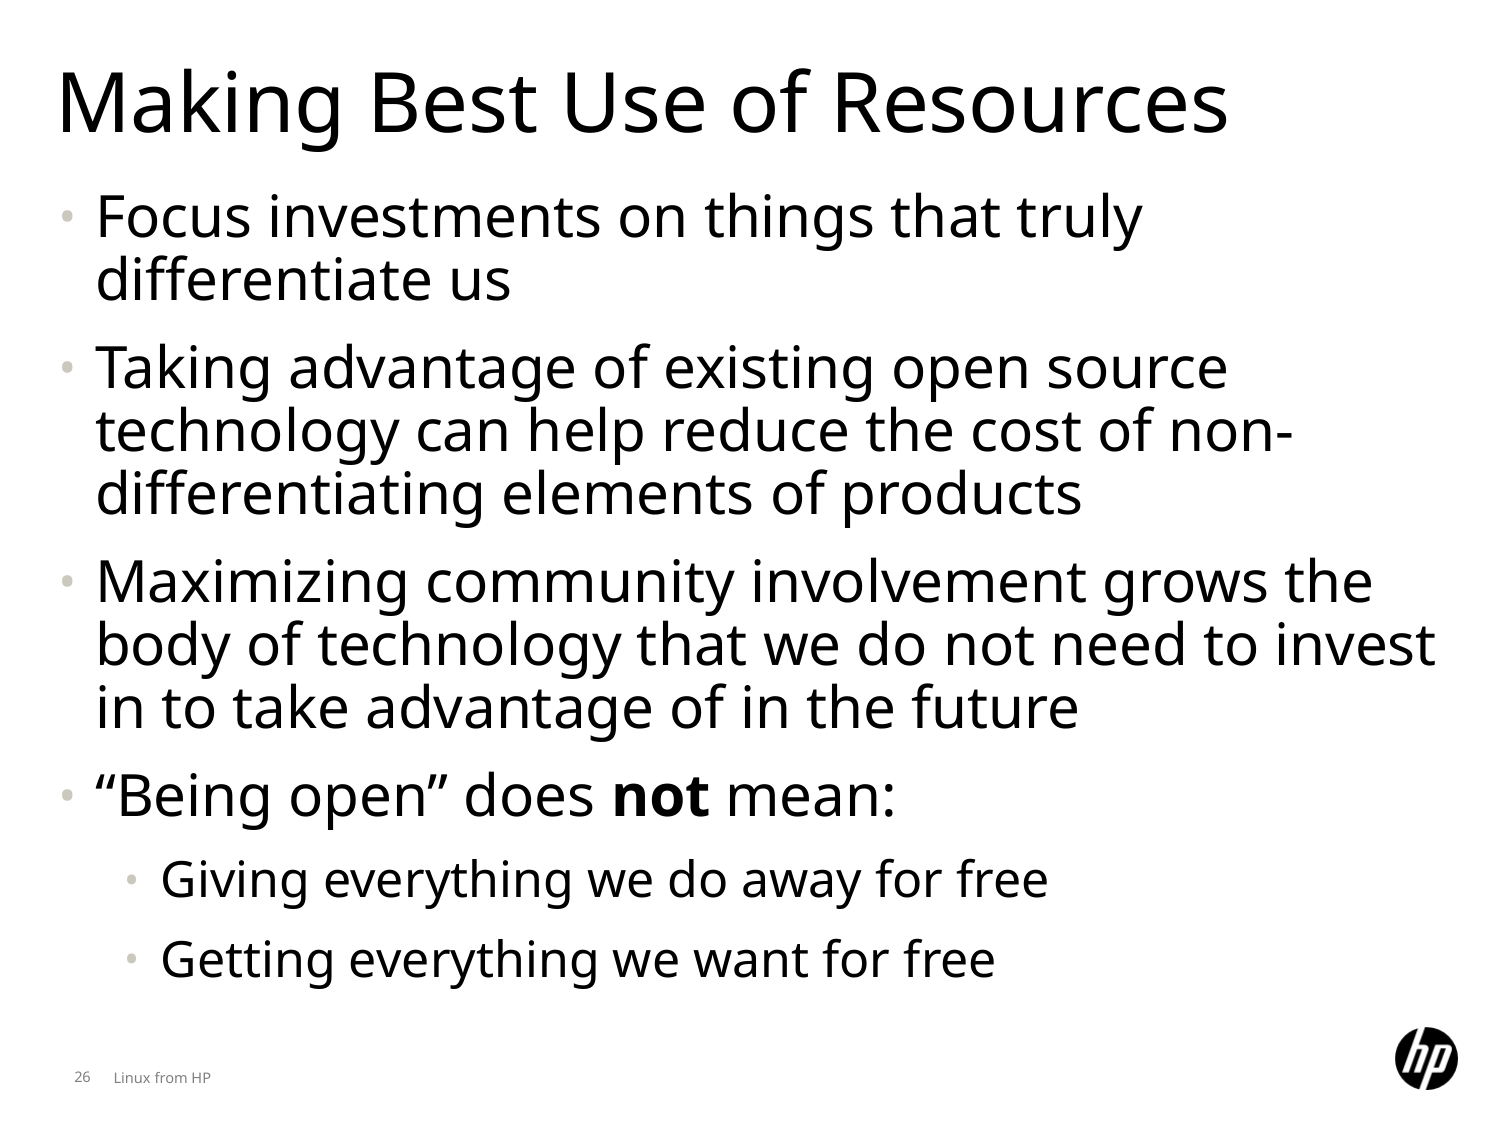

# Making Best Use of Resources
Focus investments on things that truly differentiate us
Taking advantage of existing open source technology can help reduce the cost of non-differentiating elements of products
Maximizing community involvement grows the body of technology that we do not need to invest in to take advantage of in the future
“Being open” does not mean:
Giving everything we do away for free
Getting everything we want for free